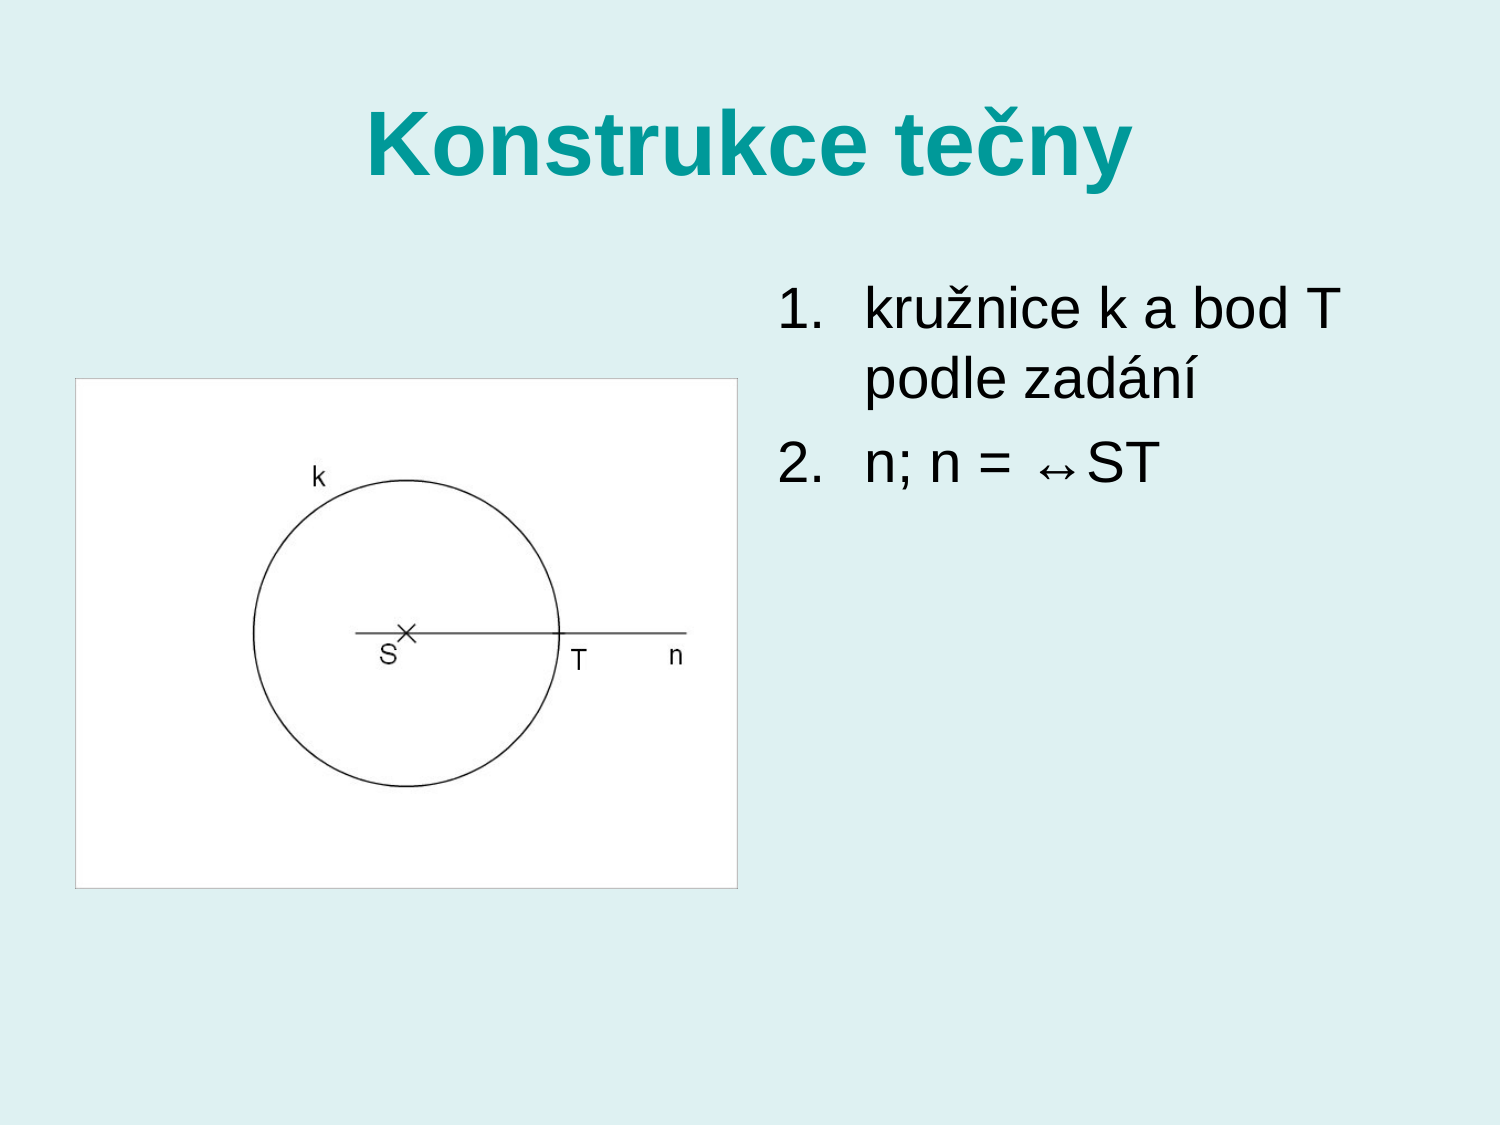

# Konstrukce tečny
kružnice k a bod T podle zadání
n; n = ↔ST